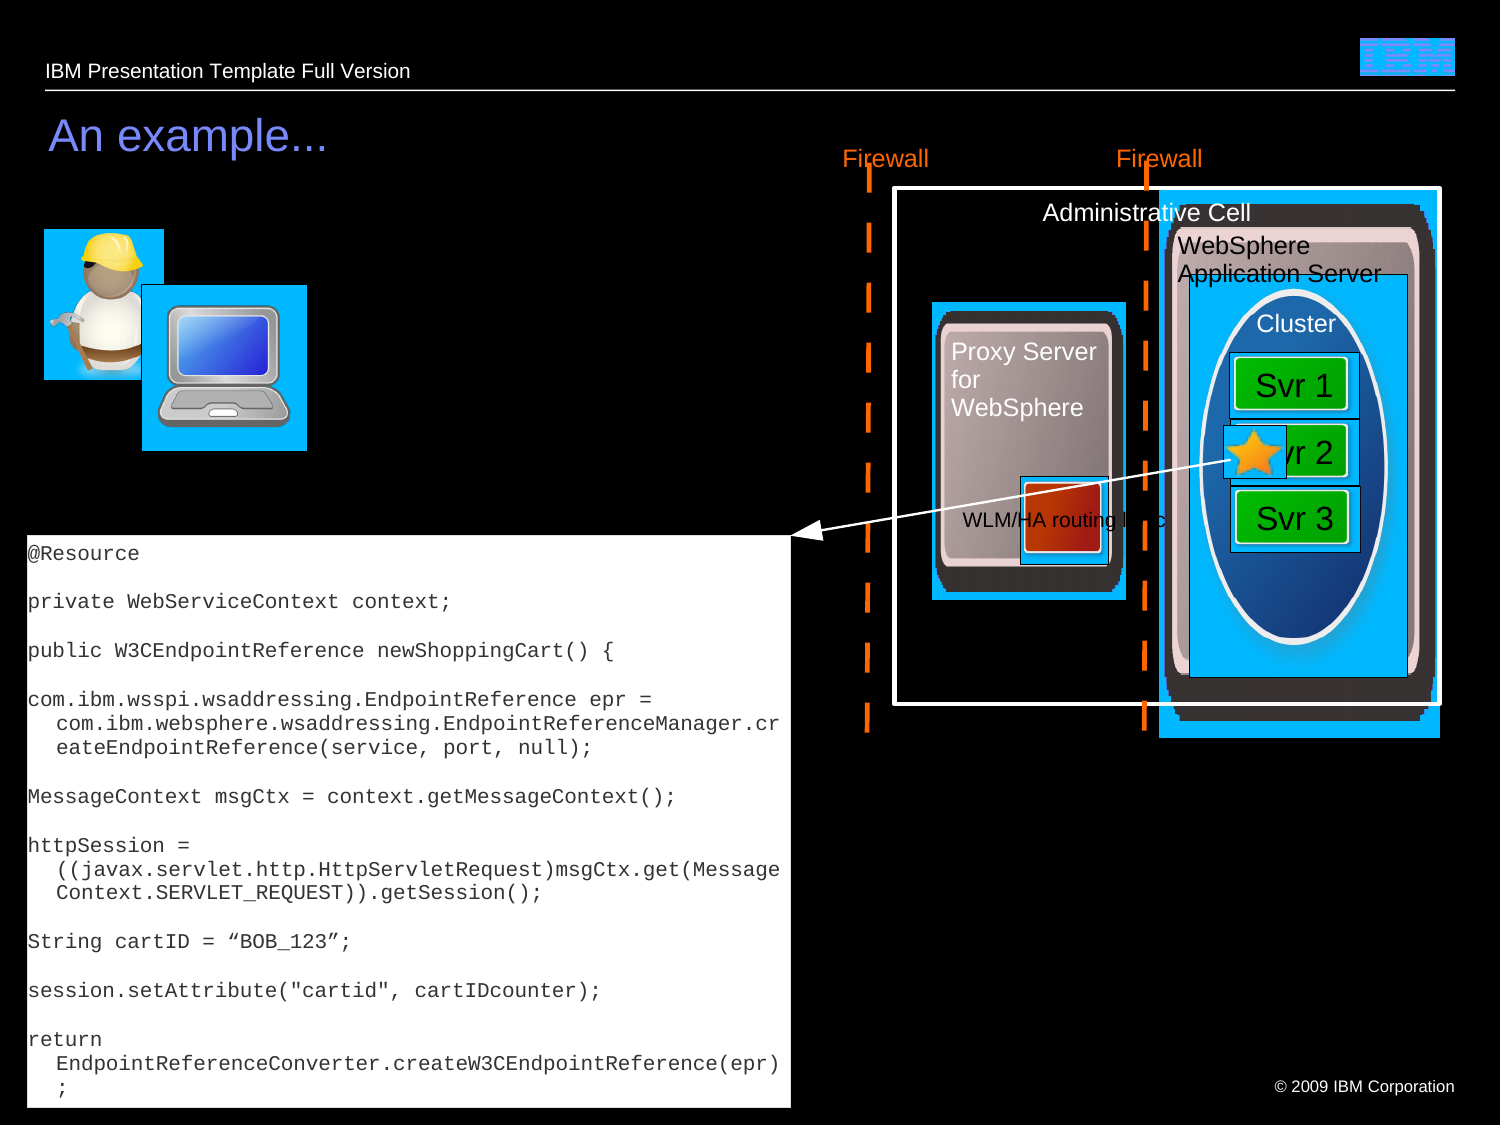

IBM Presentation Template Full Version
# An example...
Firewall
Firewall
Administrative Cell
WebSphere Application Server
Cluster
Proxy Server for WebSphere
Svr 1
Svr 2
WLM/HA routing logic
Svr 3
@Resource
private WebServiceContext context;
public W3CEndpointReference newShoppingCart() {
com.ibm.wsspi.wsaddressing.EndpointReference epr = com.ibm.websphere.wsaddressing.EndpointReferenceManager.createEndpointReference(service, port, null);
MessageContext msgCtx = context.getMessageContext();
httpSession = ((javax.servlet.http.HttpServletRequest)msgCtx.get(MessageContext.SERVLET_REQUEST)).getSession();
String cartID = “BOB_123”;
session.setAttribute("cartid", cartIDcounter);
return EndpointReferenceConverter.createW3CEndpointReference(epr);
35